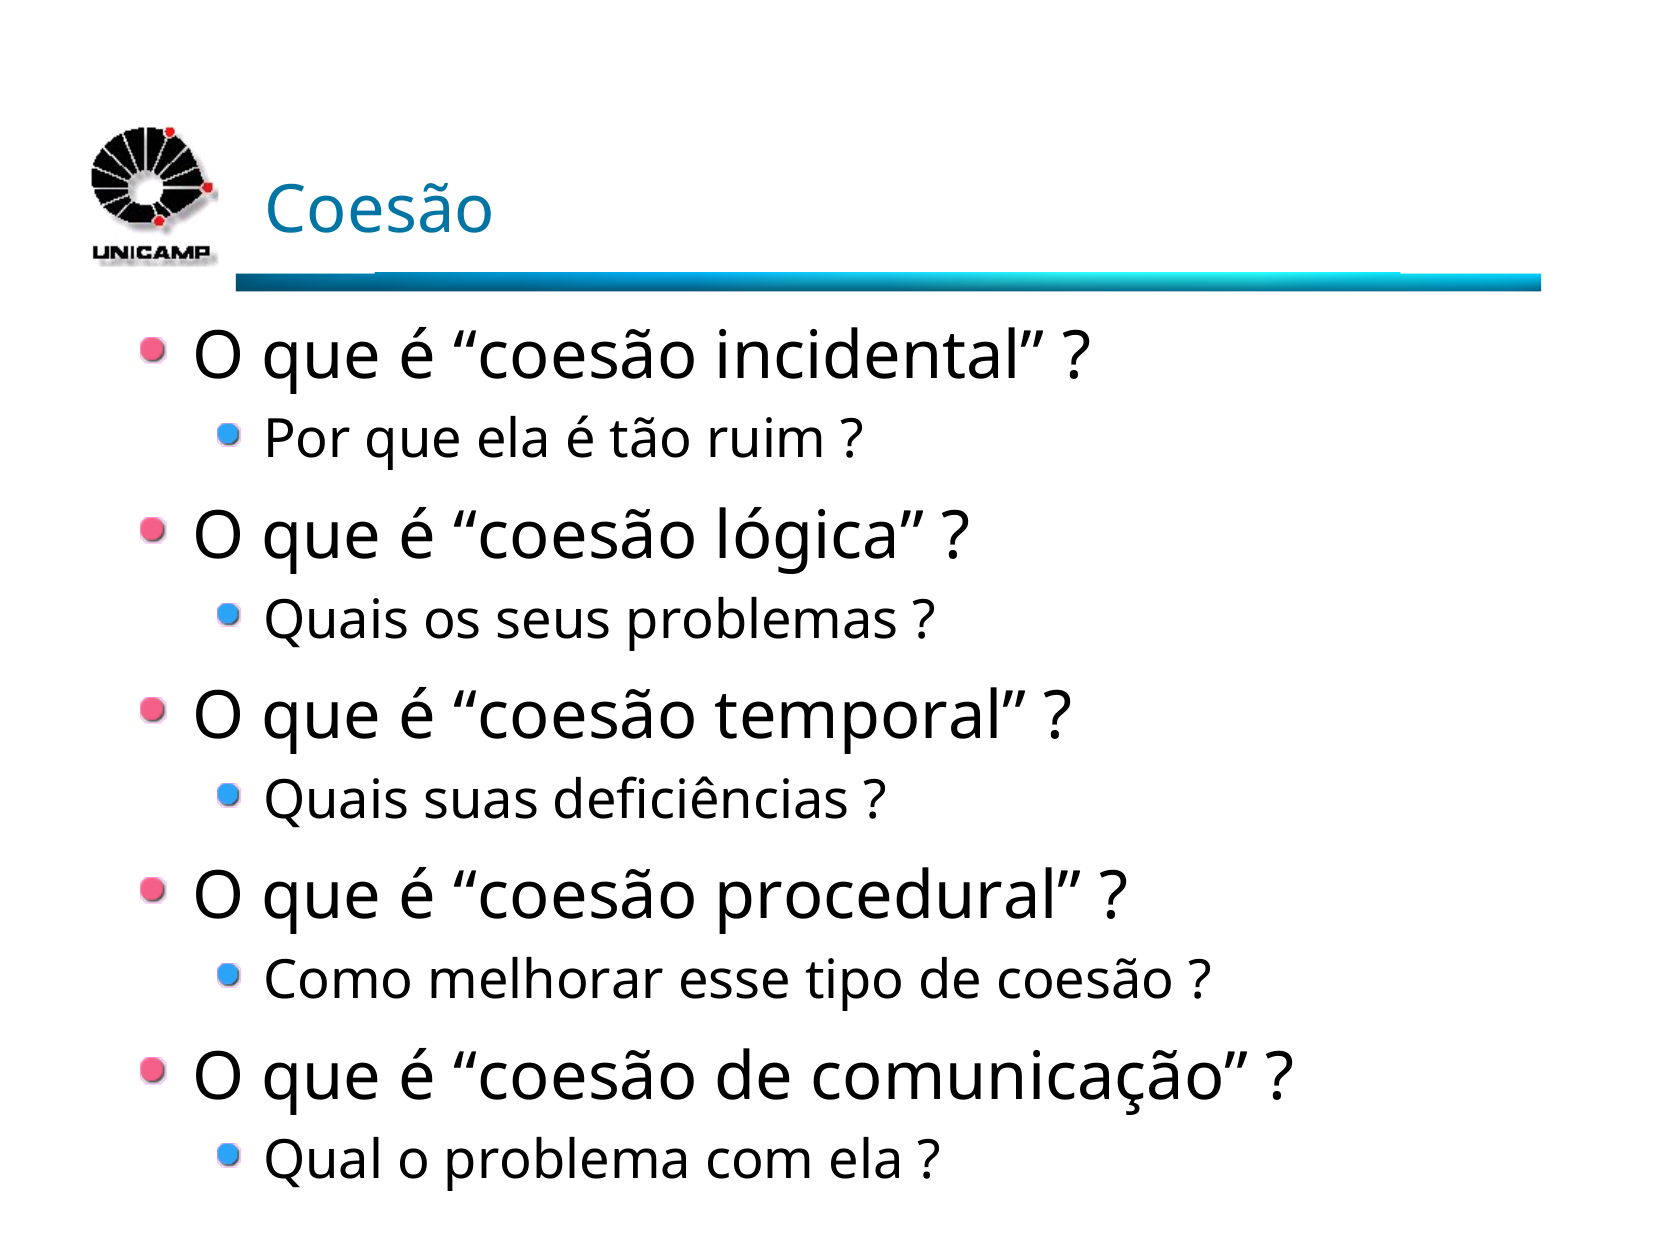

# Coesão
O que é “coesão incidental” ?
Por que ela é tão ruim ?
O que é “coesão lógica” ?
Quais os seus problemas ?
O que é “coesão temporal” ?
Quais suas deficiências ?
O que é “coesão procedural” ?
Como melhorar esse tipo de coesão ?
O que é “coesão de comunicação” ?
Qual o problema com ela ?